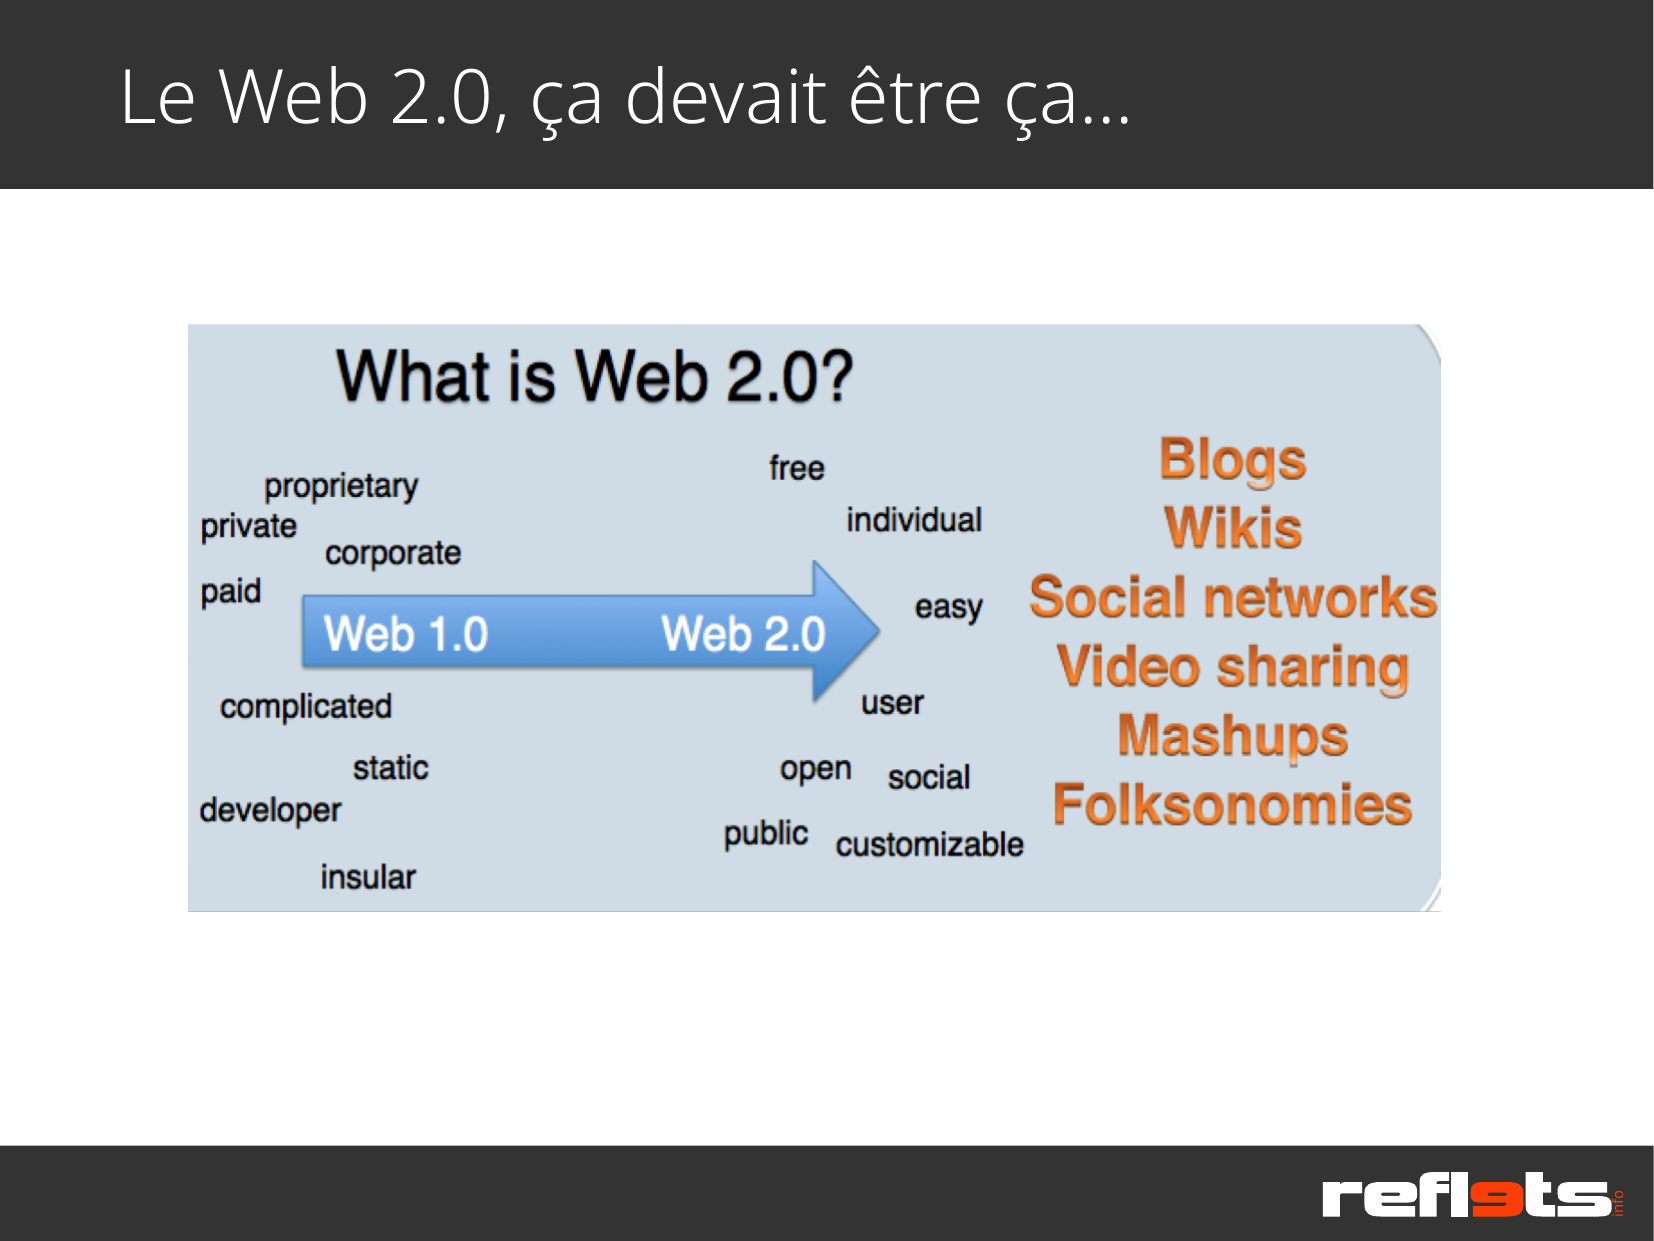

# Le Web 2.0, ça devait être ça...